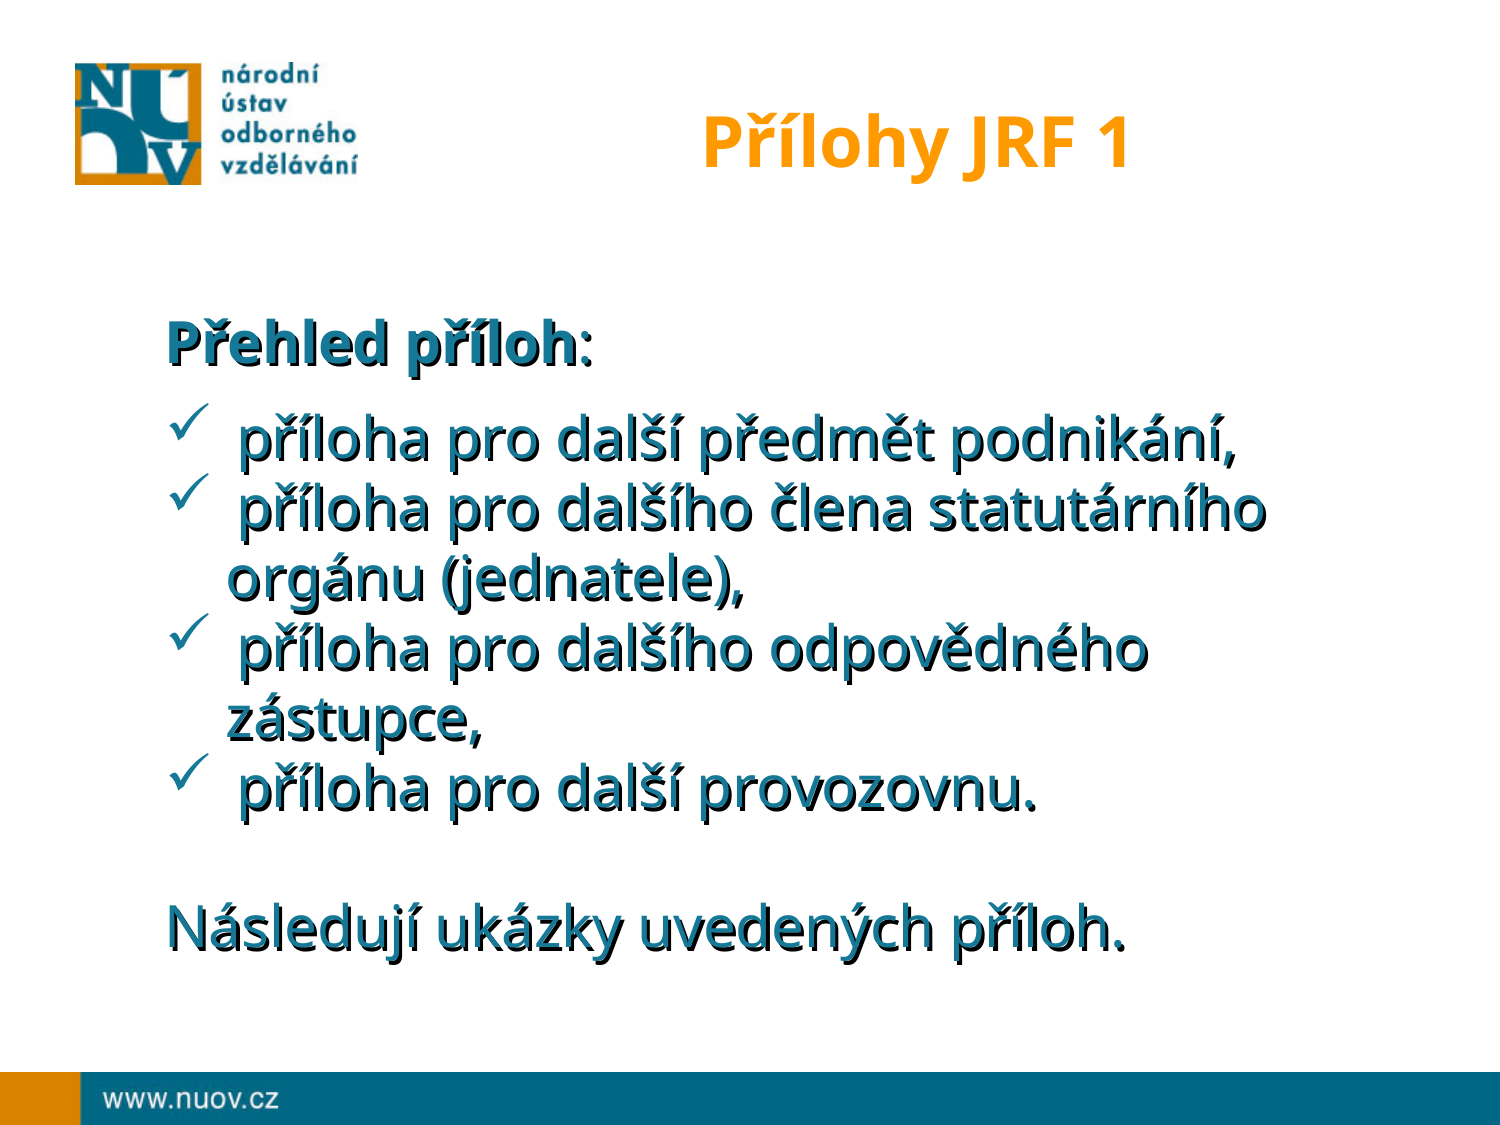

# Přílohy JRF 1
Přehled příloh:
 příloha pro další předmět podnikání,
 příloha pro dalšího člena statutárního
 orgánu (jednatele),
 příloha pro dalšího odpovědného
 zástupce,
 příloha pro další provozovnu.
Následují ukázky uvedených příloh.